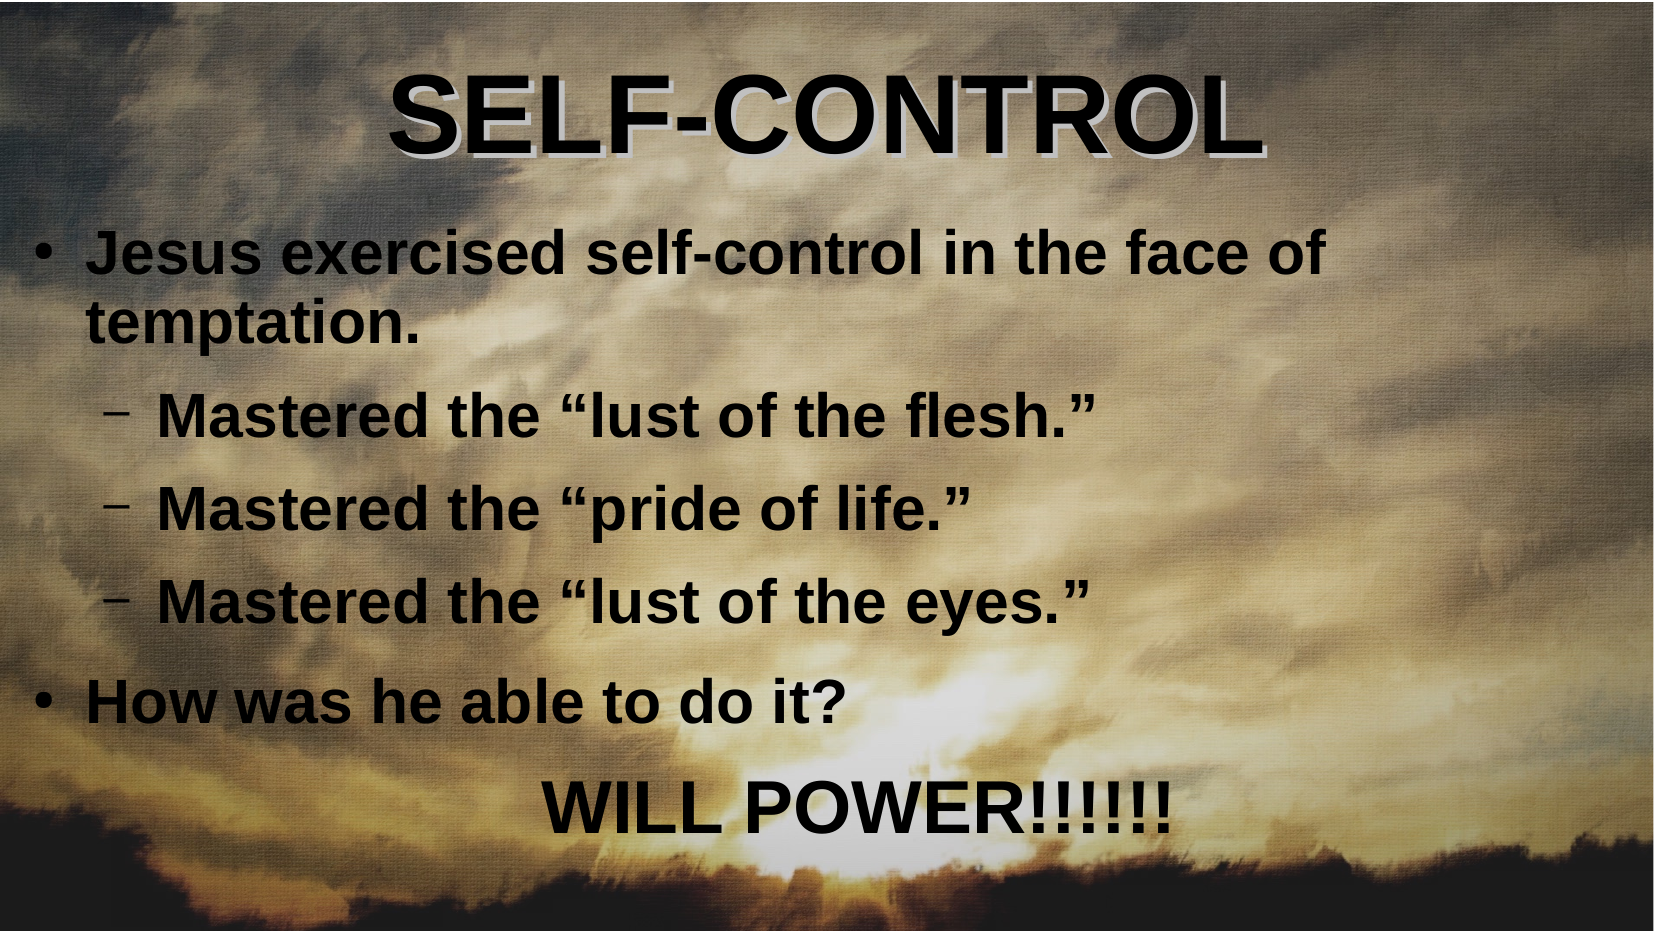

# SELF-CONTROL
Jesus exercised self-control in the face of temptation.
Mastered the “lust of the flesh.”
Mastered the “pride of life.”
Mastered the “lust of the eyes.”
How was he able to do it?
WILL POWER!!!!!!